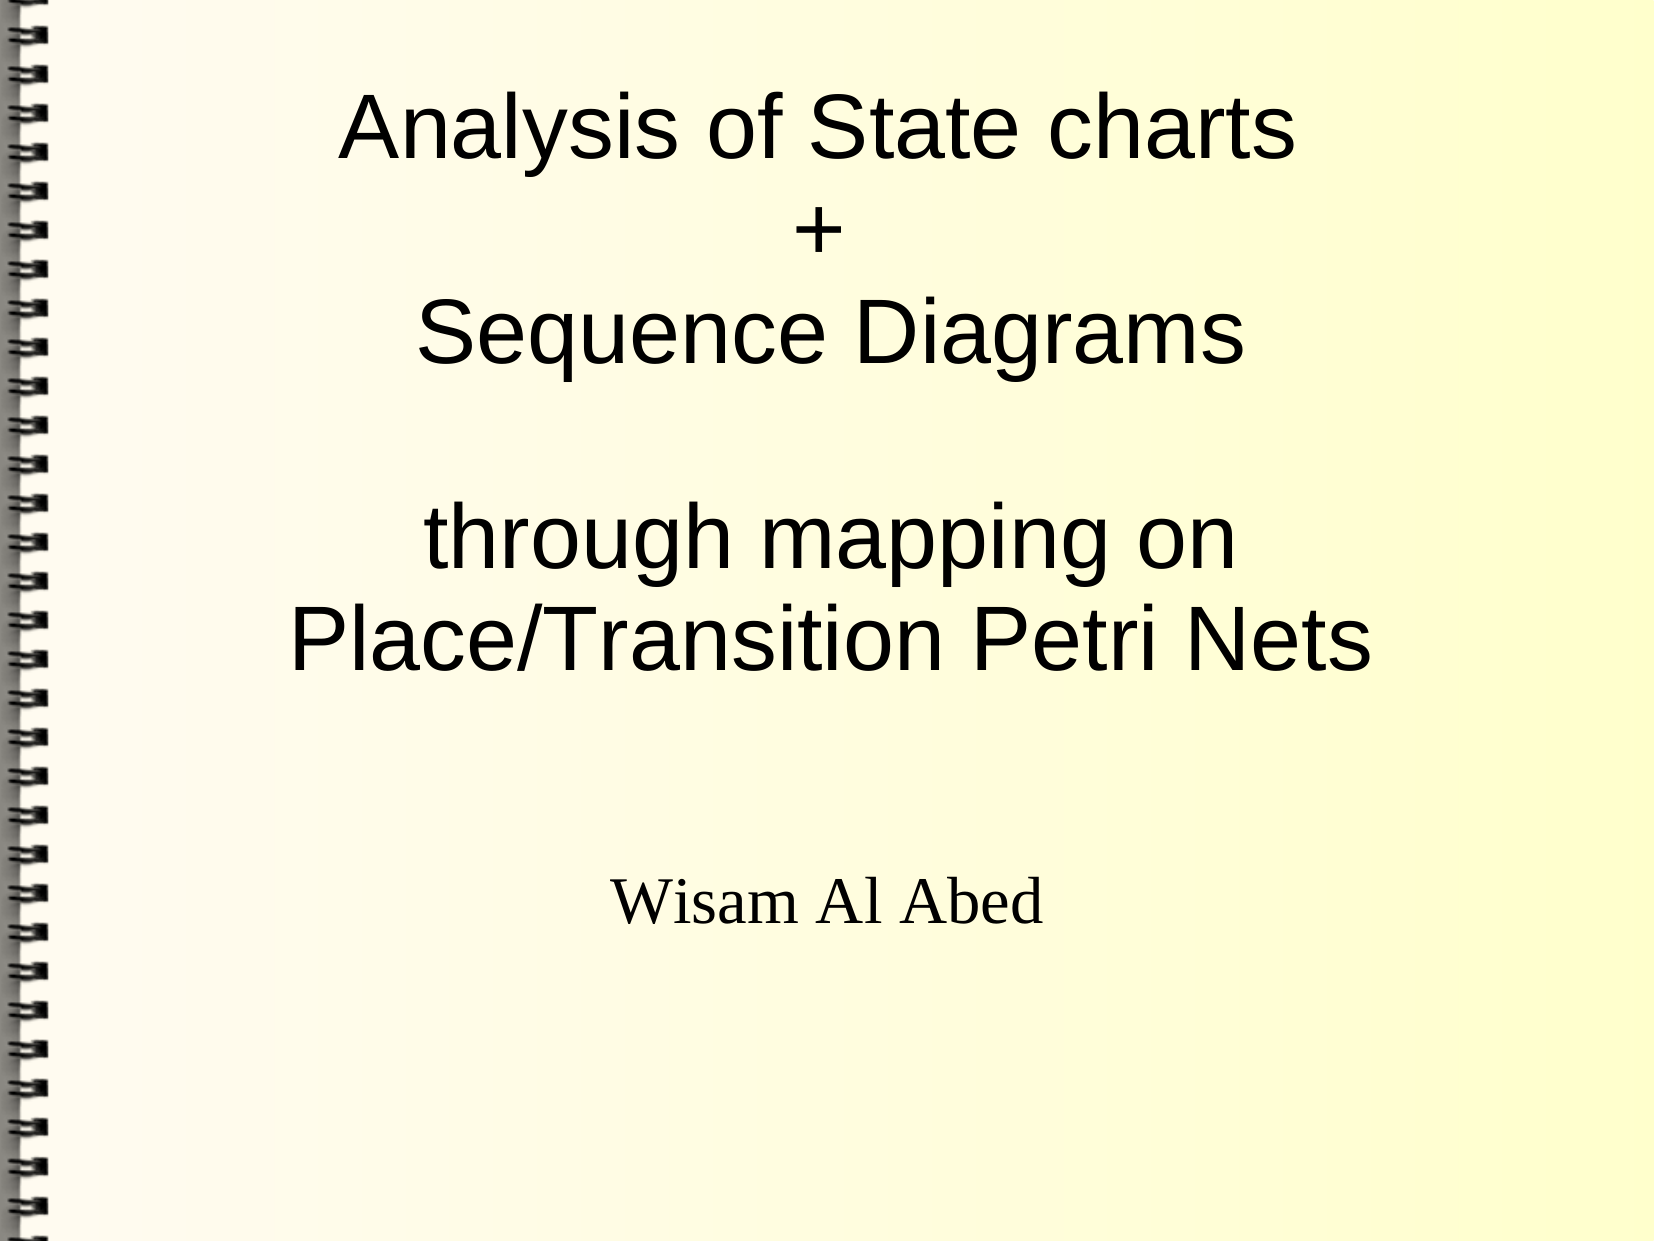

# Analysis of State charts + Sequence Diagrams through mapping on Place/Transition Petri Nets
Wisam Al Abed